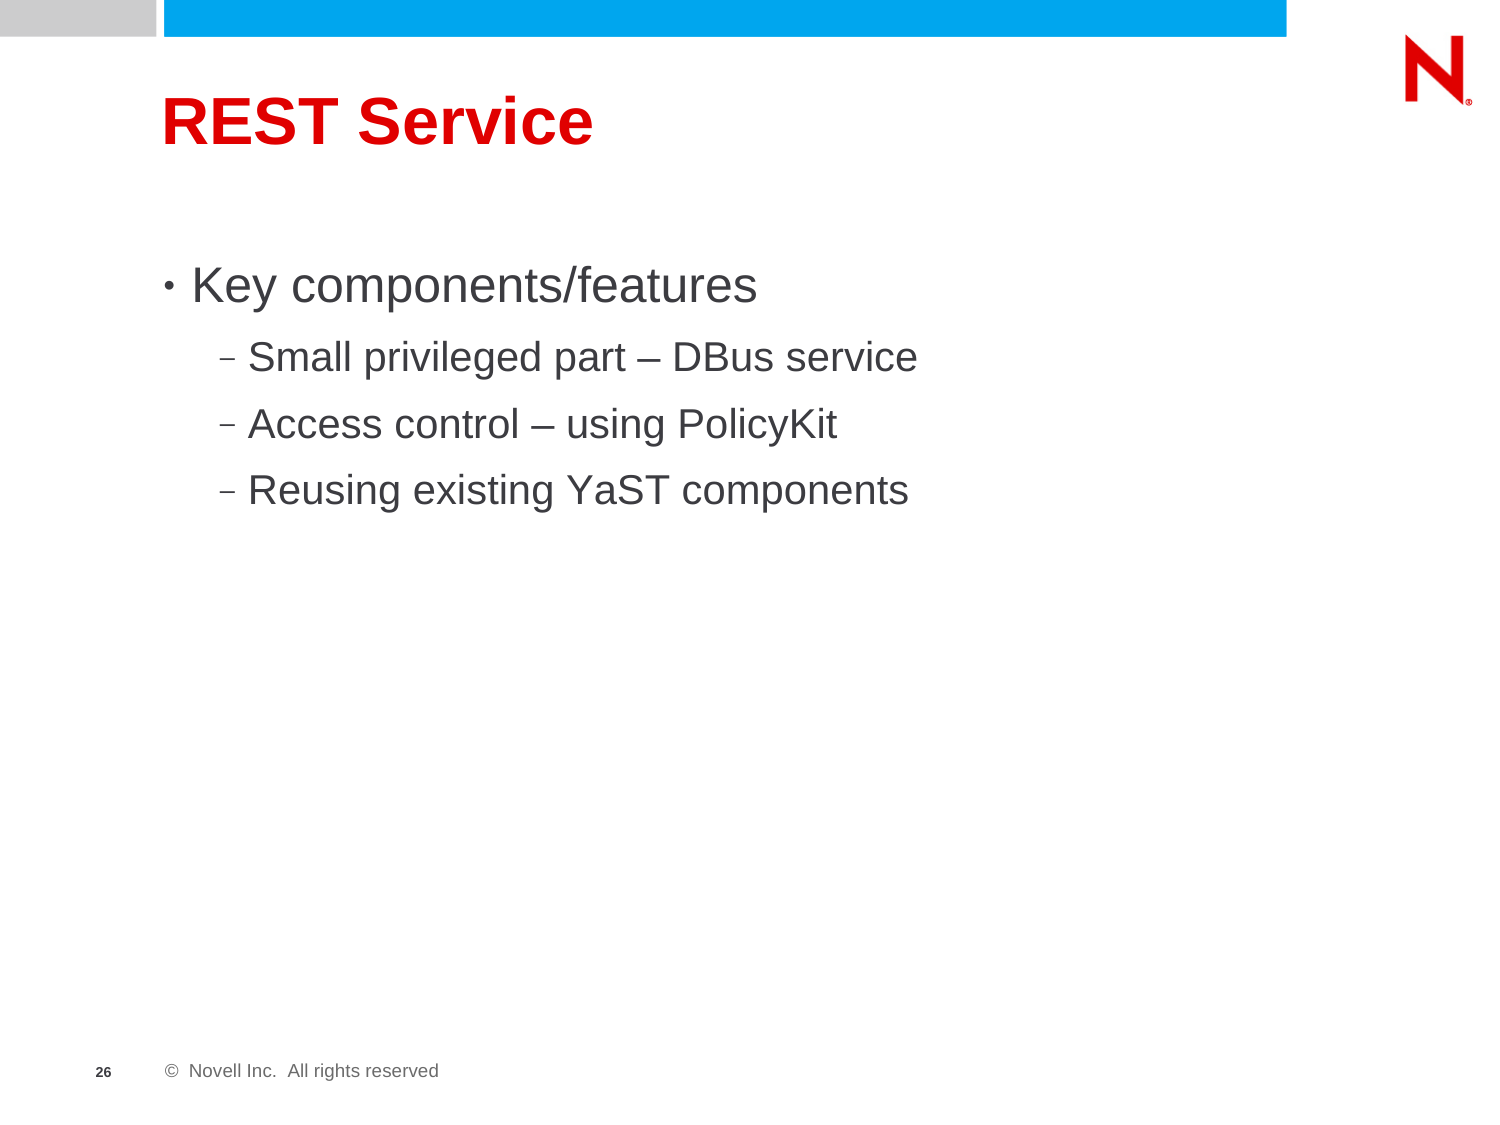

# REST Service
Key components/features
Small privileged part – DBus service
Access control – using PolicyKit
Reusing existing YaST components